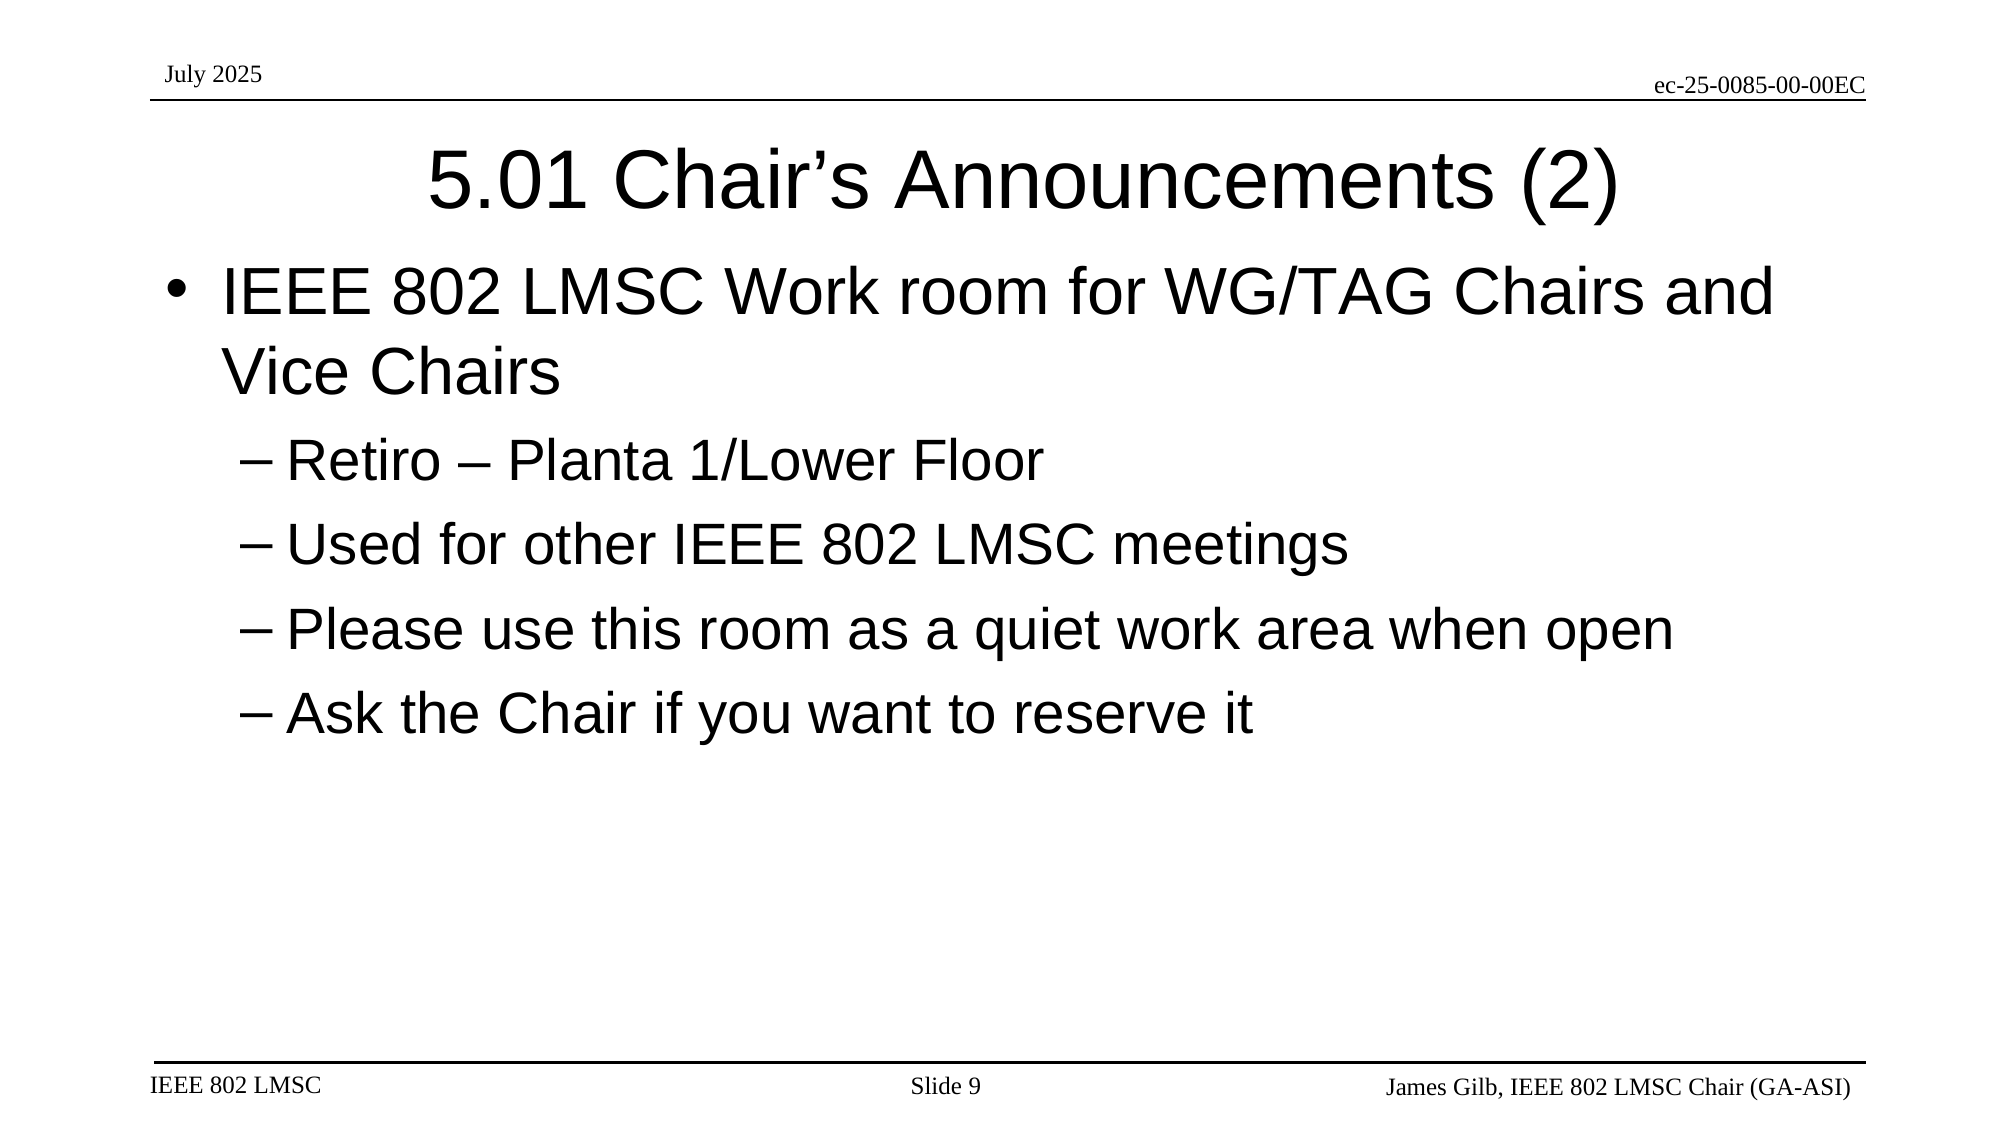

# 5.01 Chair’s Announcements (2)
IEEE 802 LMSC Work room for WG/TAG Chairs and Vice Chairs
Retiro – Planta 1/Lower Floor
Used for other IEEE 802 LMSC meetings
Please use this room as a quiet work area when open
Ask the Chair if you want to reserve it
9